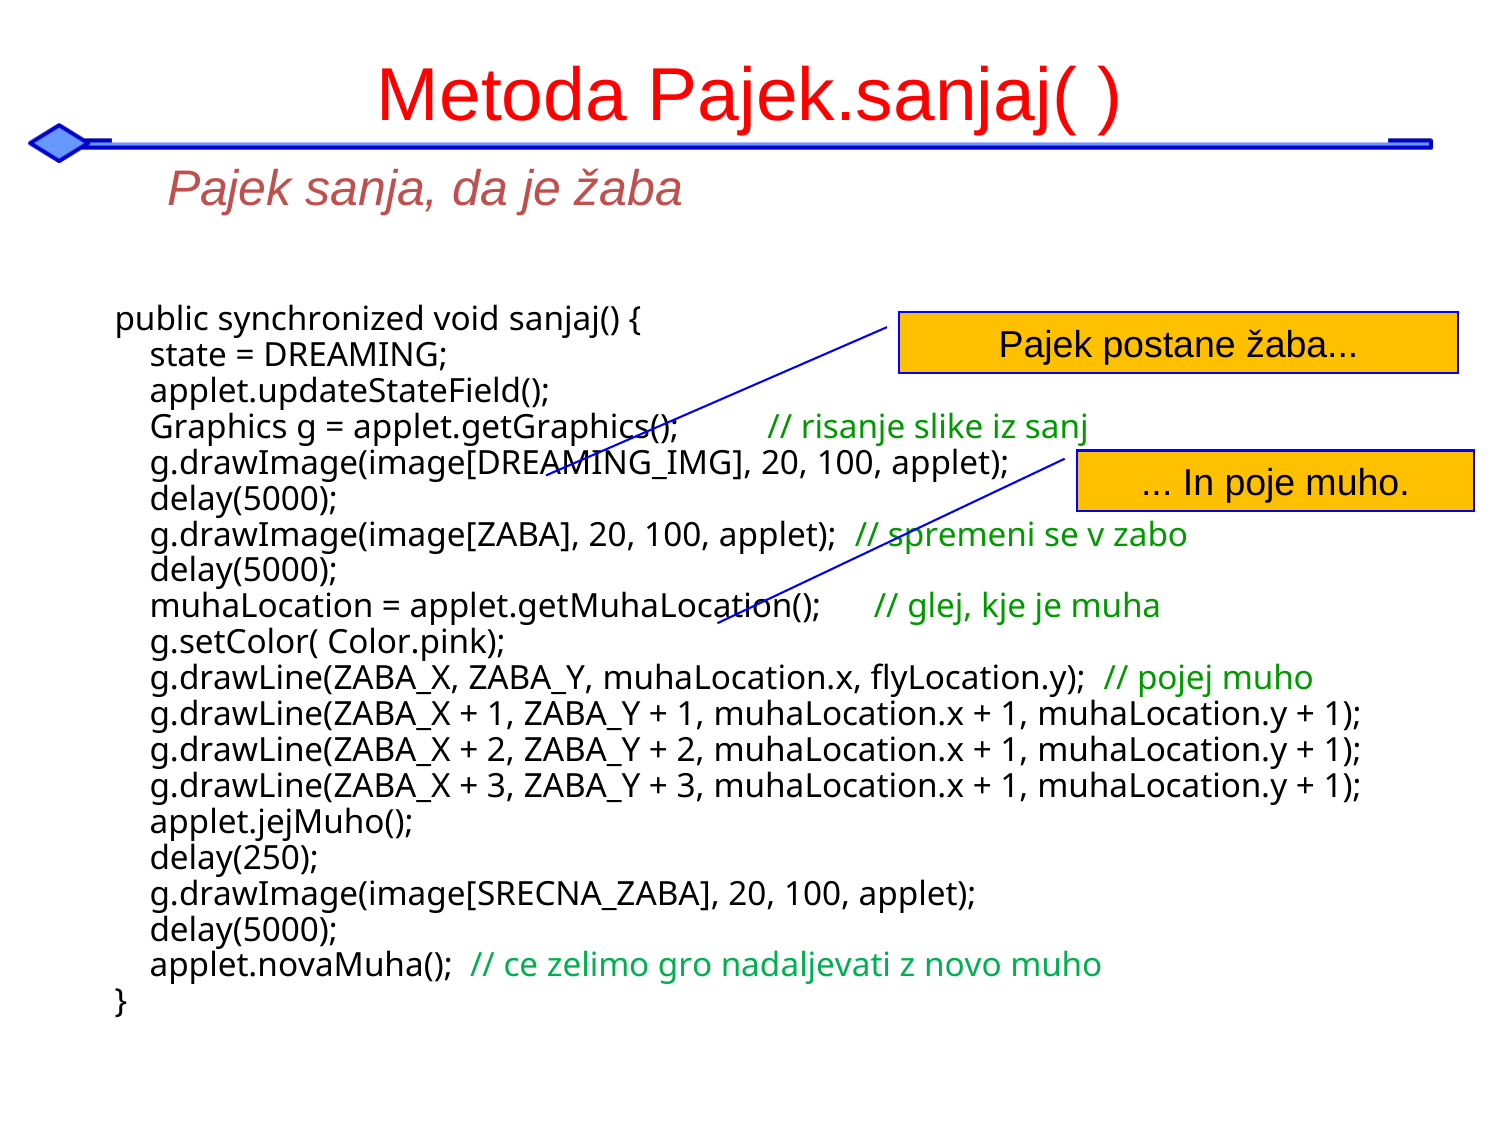

# Metoda Pajek.sanjaj( )
Pajek sanja, da je žaba
public synchronized void sanjaj() {
 state = DREAMING;
 applet.updateStateField();
 Graphics g = applet.getGraphics(); // risanje slike iz sanj
 g.drawImage(image[DREAMING_IMG], 20, 100, applet);
 delay(5000);
 g.drawImage(image[ZABA], 20, 100, applet); // spremeni se v zabo
 delay(5000);
 muhaLocation = applet.getMuhaLocation(); // glej, kje je muha
 g.setColor( Color.pink);
 g.drawLine(ZABA_X, ZABA_Y, muhaLocation.x, flyLocation.y); // pojej muho
 g.drawLine(ZABA_X + 1, ZABA_Y + 1, muhaLocation.x + 1, muhaLocation.y + 1);
 g.drawLine(ZABA_X + 2, ZABA_Y + 2, muhaLocation.x + 1, muhaLocation.y + 1);
 g.drawLine(ZABA_X + 3, ZABA_Y + 3, muhaLocation.x + 1, muhaLocation.y + 1);
 applet.jejMuho();
 delay(250);
 g.drawImage(image[SRECNA_ZABA], 20, 100, applet);
 delay(5000);
 applet.novaMuha(); // ce zelimo gro nadaljevati z novo muho
}
Pajek postane žaba...
... In poje muho.